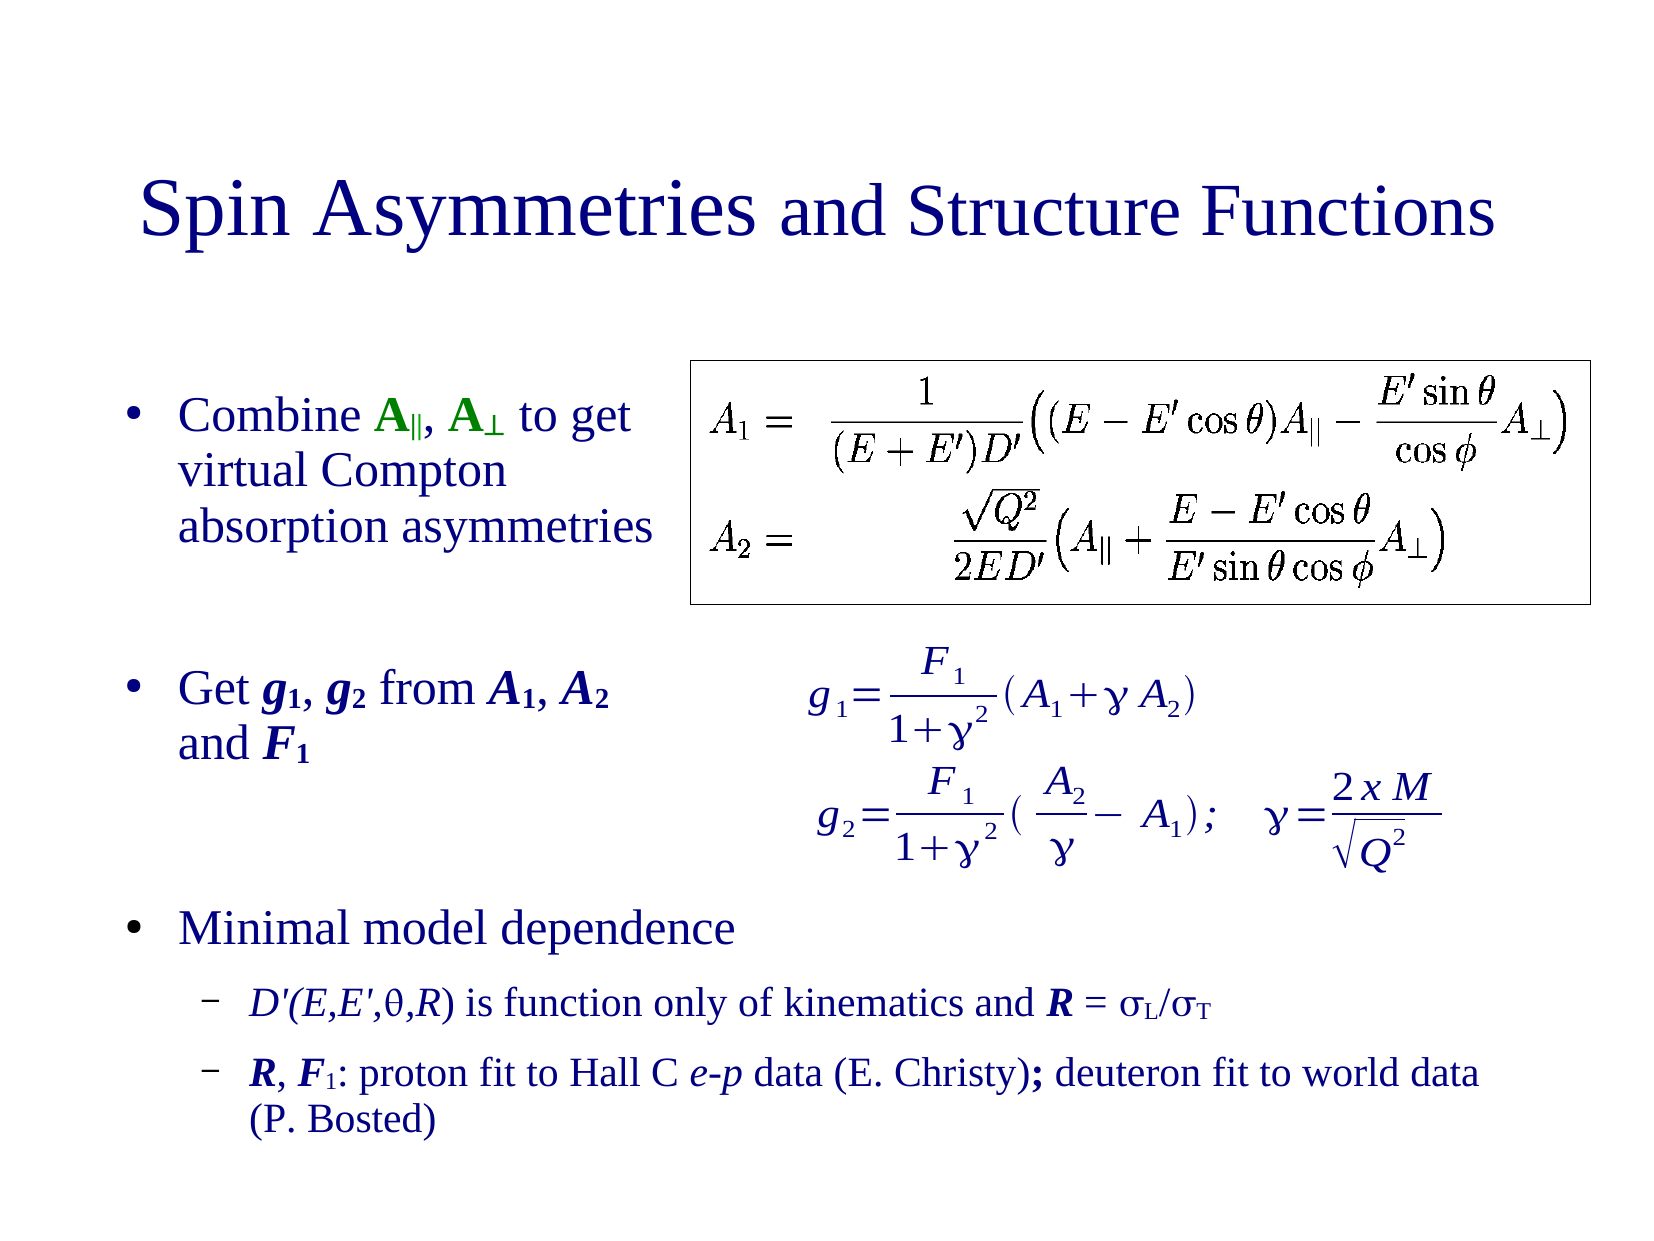

# Spin Asymmetries and Structure Functions
Combine A||, A⊥ to get virtual Compton absorption asymmetries
Get g1, g2 from A1, A2 and F1
Minimal model dependence
D'(E,E',,R) is function only of kinematics and R = L/T
R, F1: proton fit to Hall C e-p data (E. Christy); deuteron fit to world data (P. Bosted)